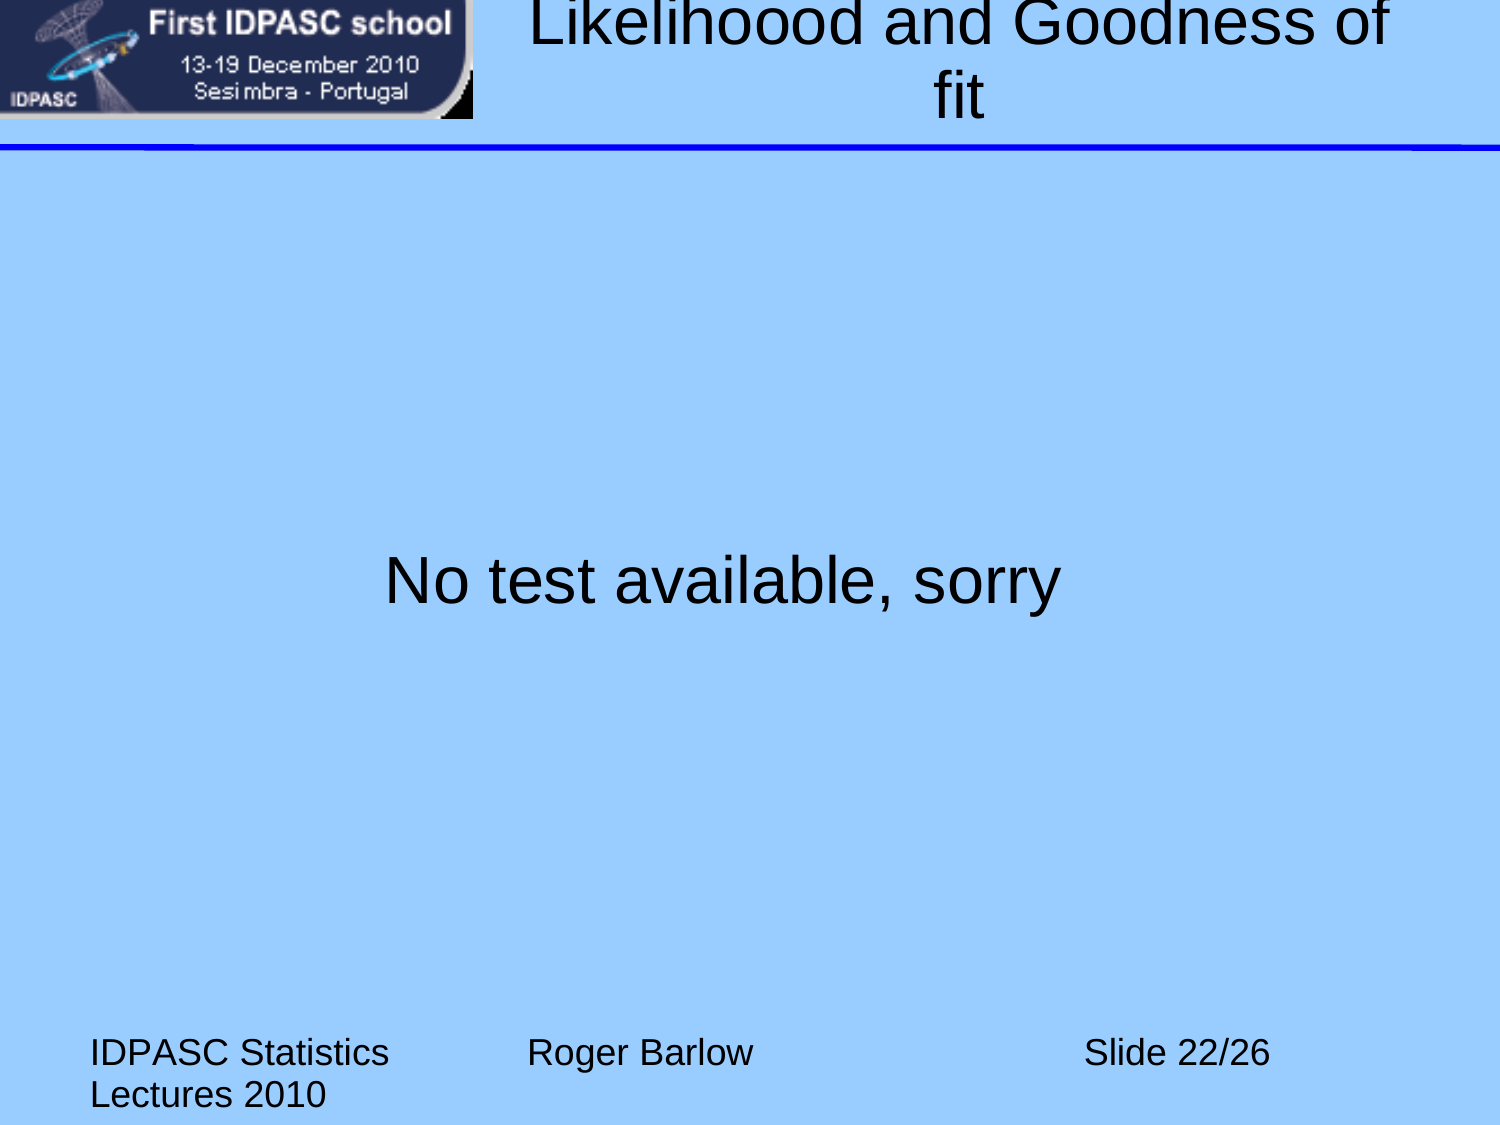

# Likelihoood and Goodness of fit
No test available, sorry
22